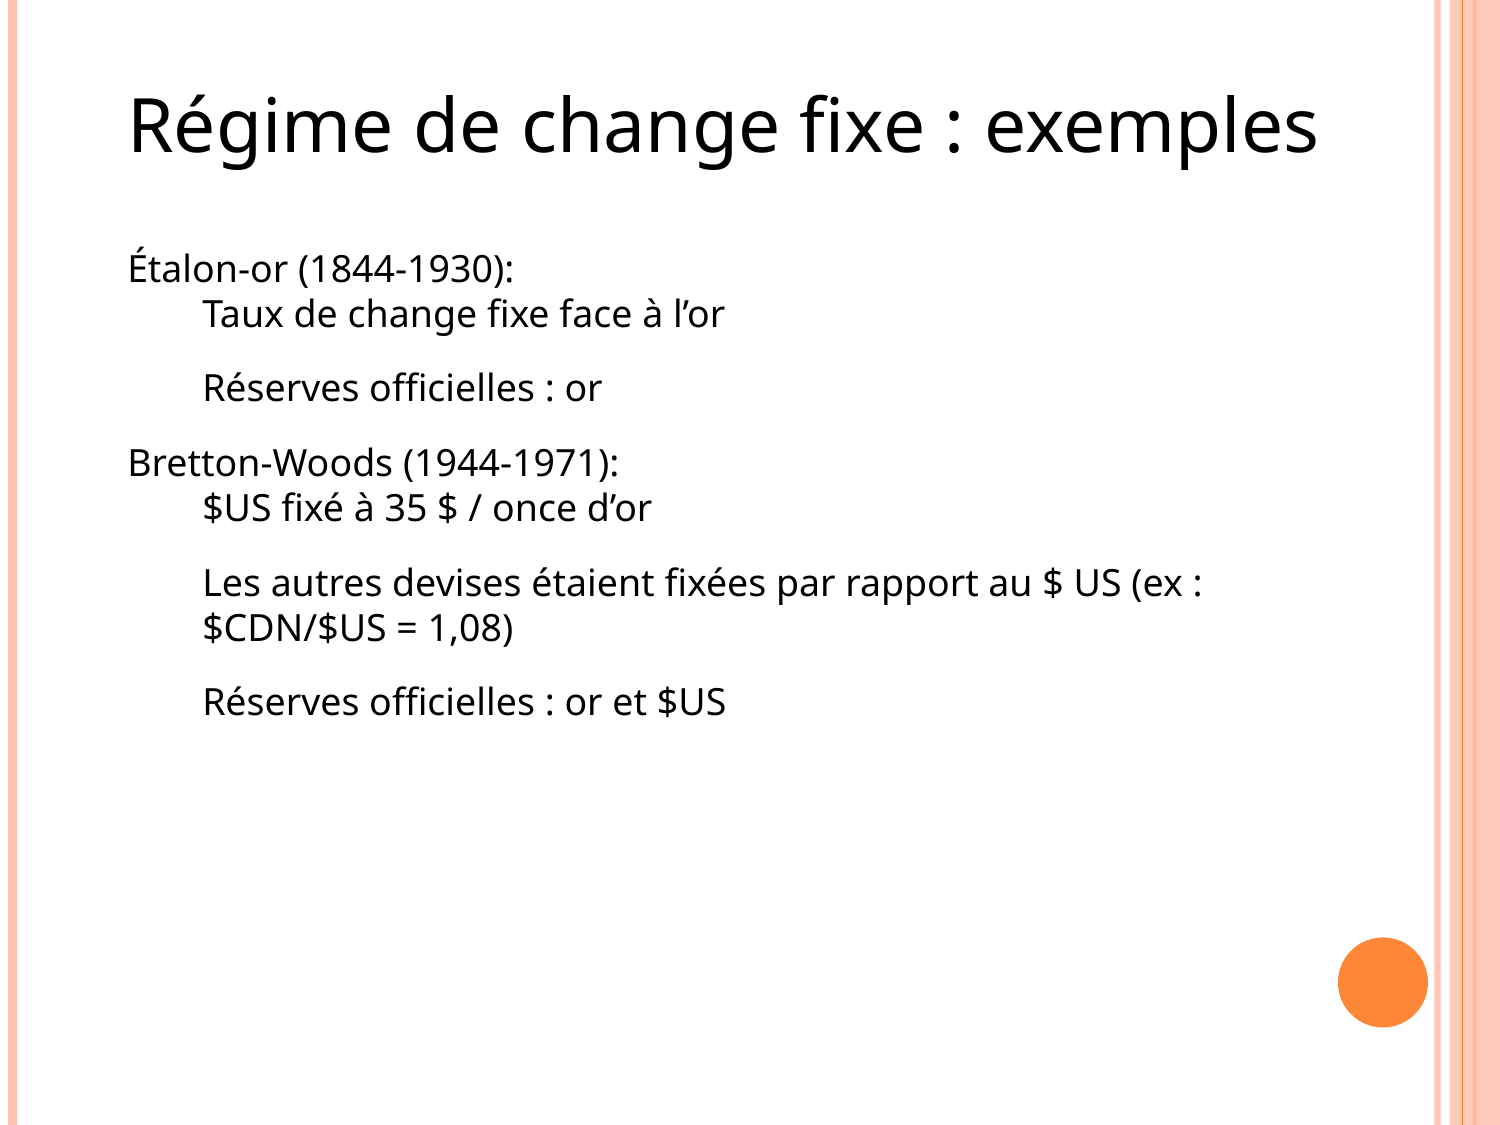

# Régime de change fixe : exemples
Étalon-or (1844-1930):
Taux de change fixe face à l’or
Réserves officielles : or
Bretton-Woods (1944-1971):
$US fixé à 35 $ / once d’or
Les autres devises étaient fixées par rapport au $ US (ex : $CDN/$US = 1,08)
Réserves officielles : or et $US